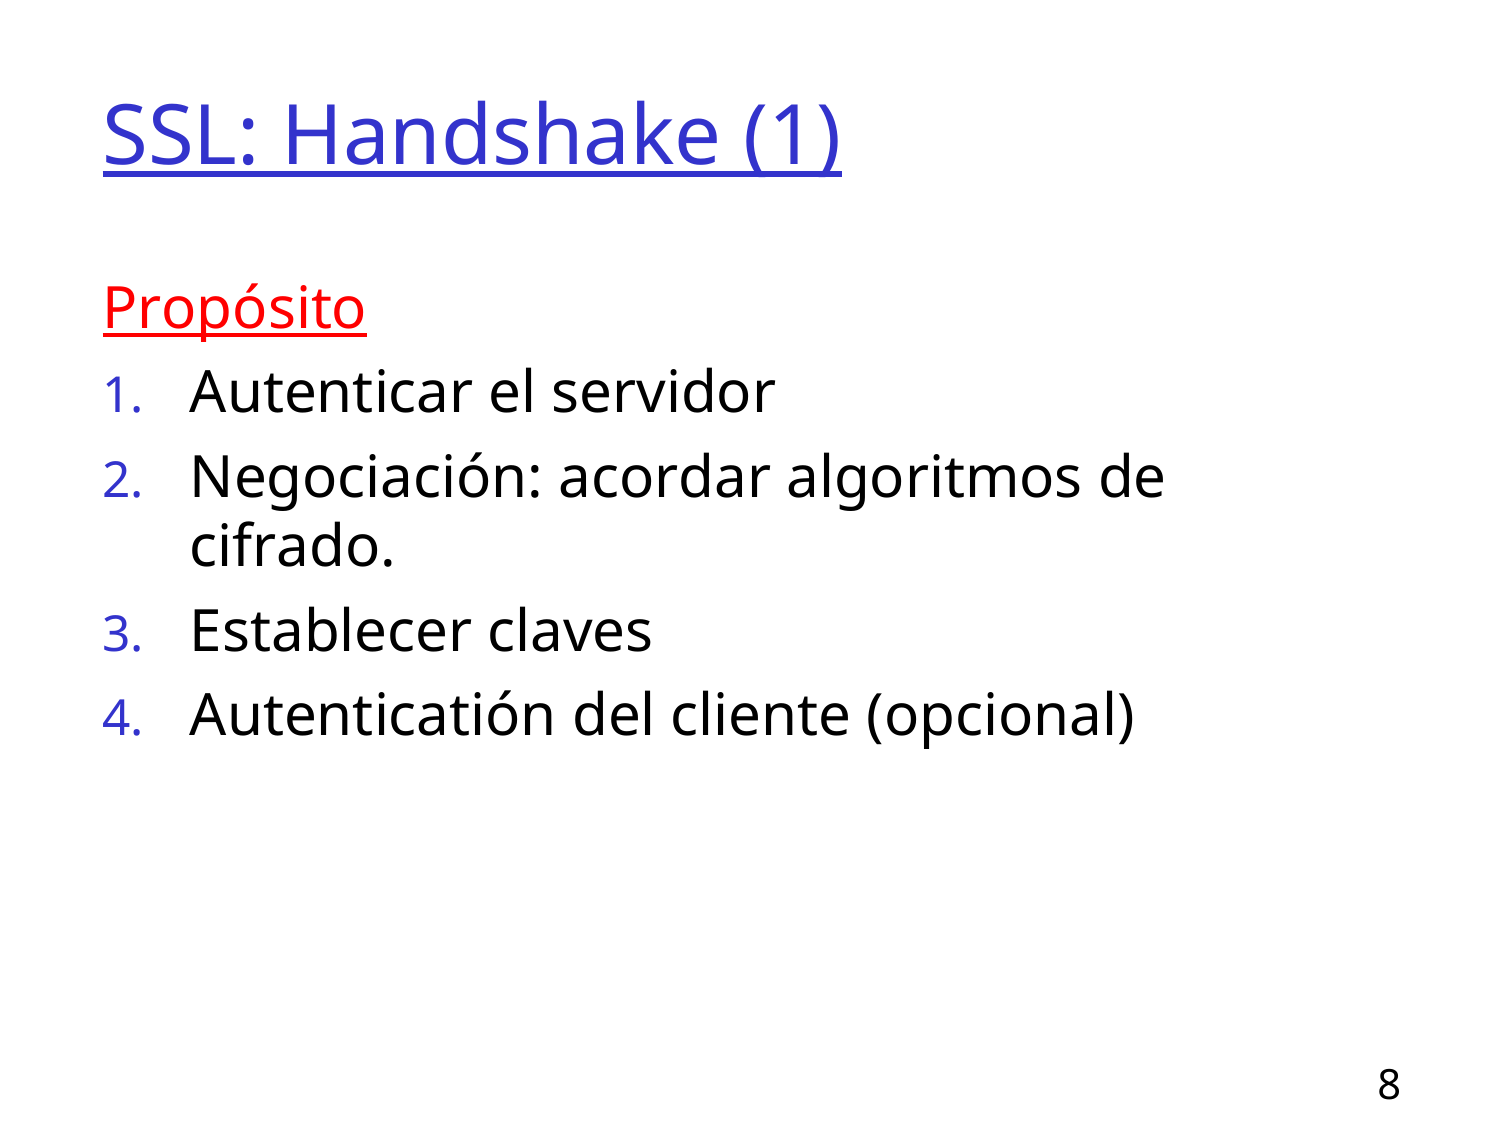

# SSL: Handshake (1)
Propósito
Autenticar el servidor
Negociación: acordar algoritmos de cifrado.
Establecer claves
Autenticatión del cliente (opcional)
8